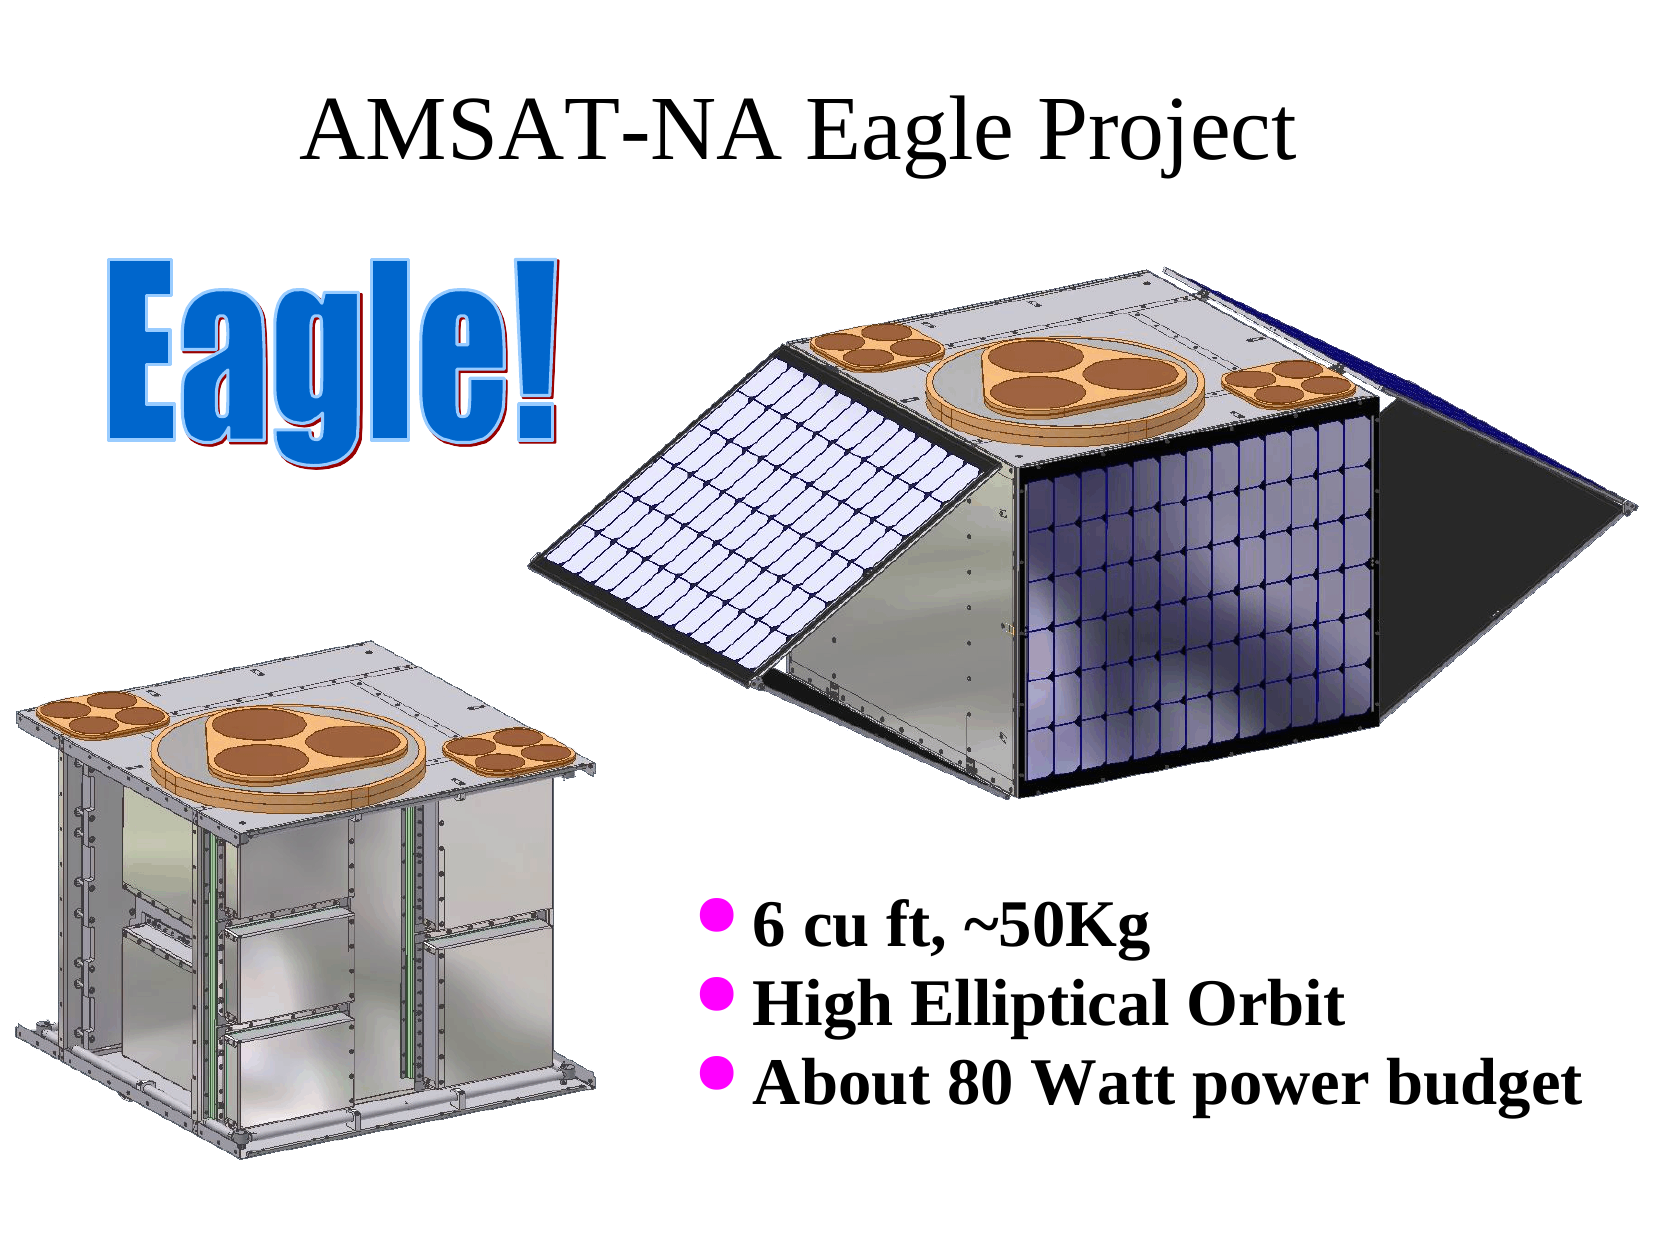

# AMSAT-NA Eagle Project
6 cu ft, ~50Kg
High Elliptical Orbit
About 80 Watt power budget